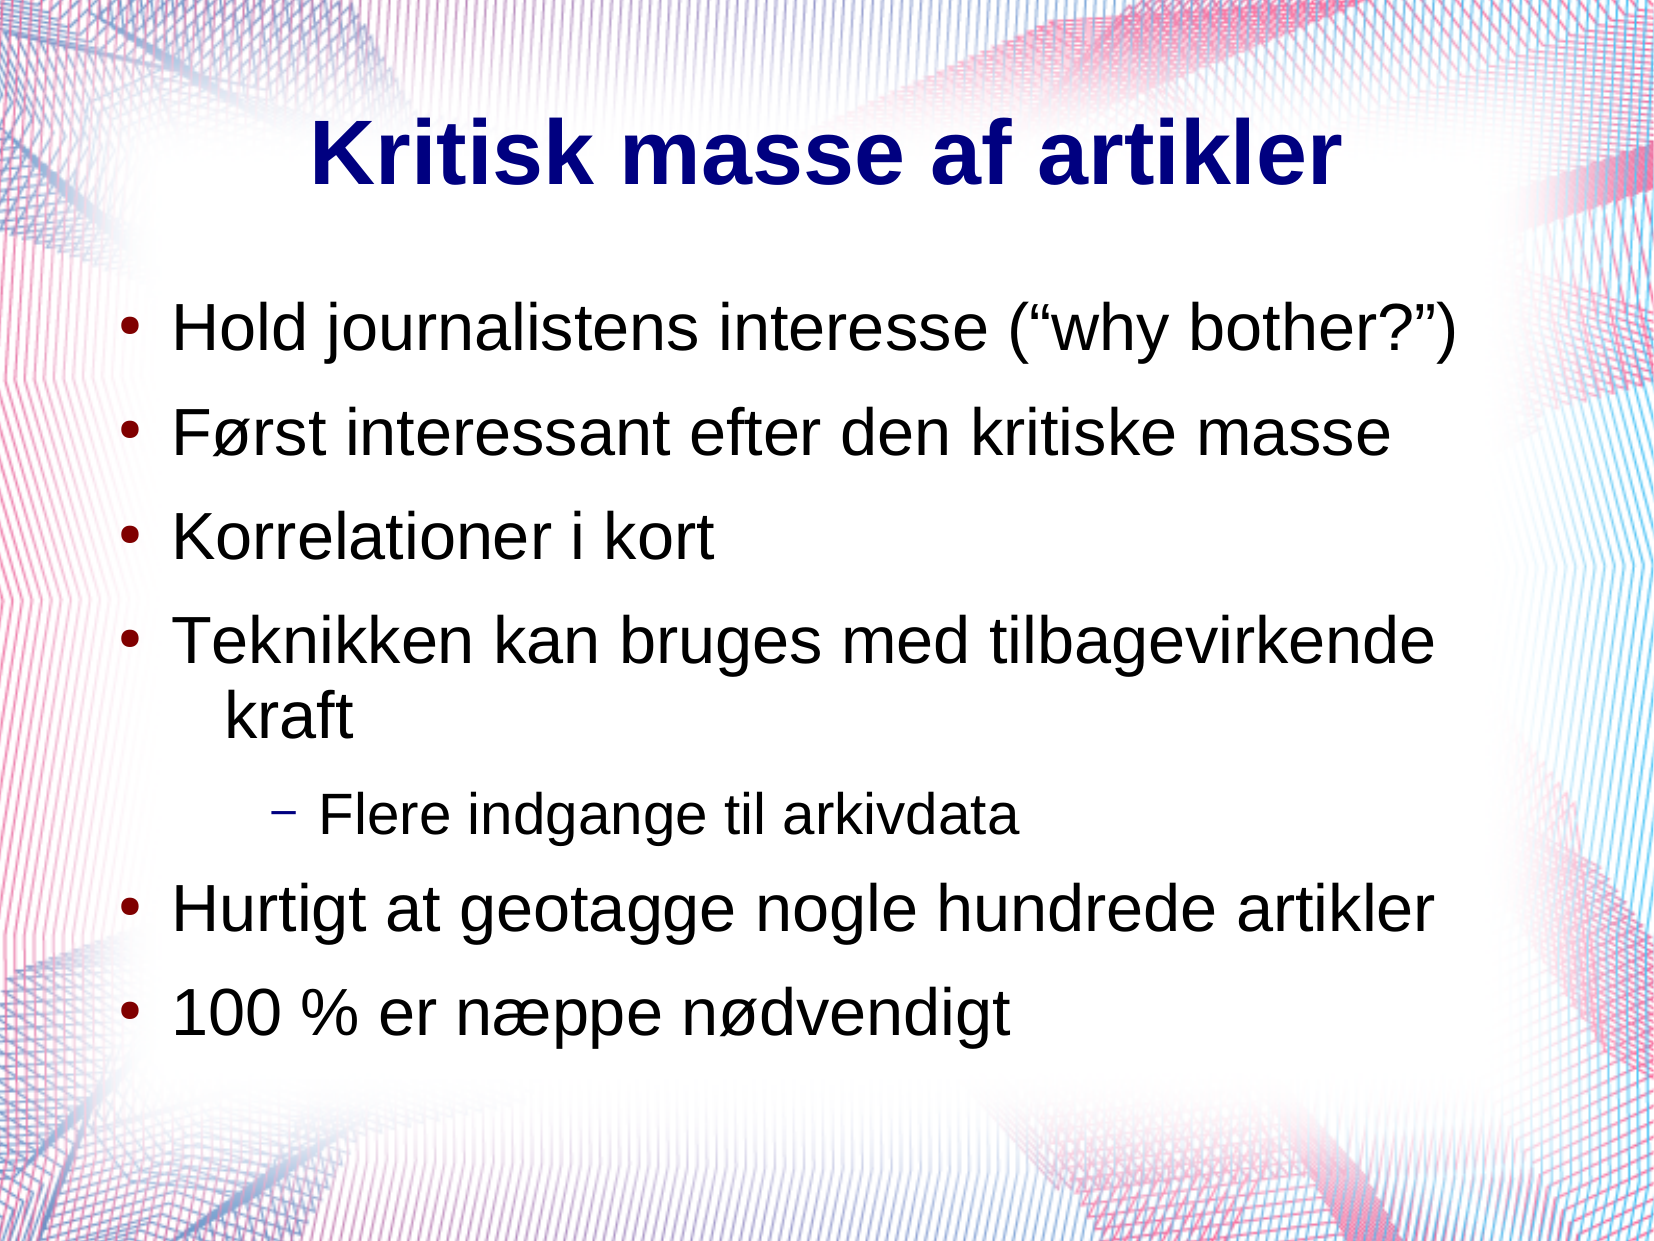

# Kritisk masse af artikler
Hold journalistens interesse (“why bother?”)
Først interessant efter den kritiske masse
Korrelationer i kort
Teknikken kan bruges med tilbagevirkende kraft
Flere indgange til arkivdata
Hurtigt at geotagge nogle hundrede artikler
100 % er næppe nødvendigt